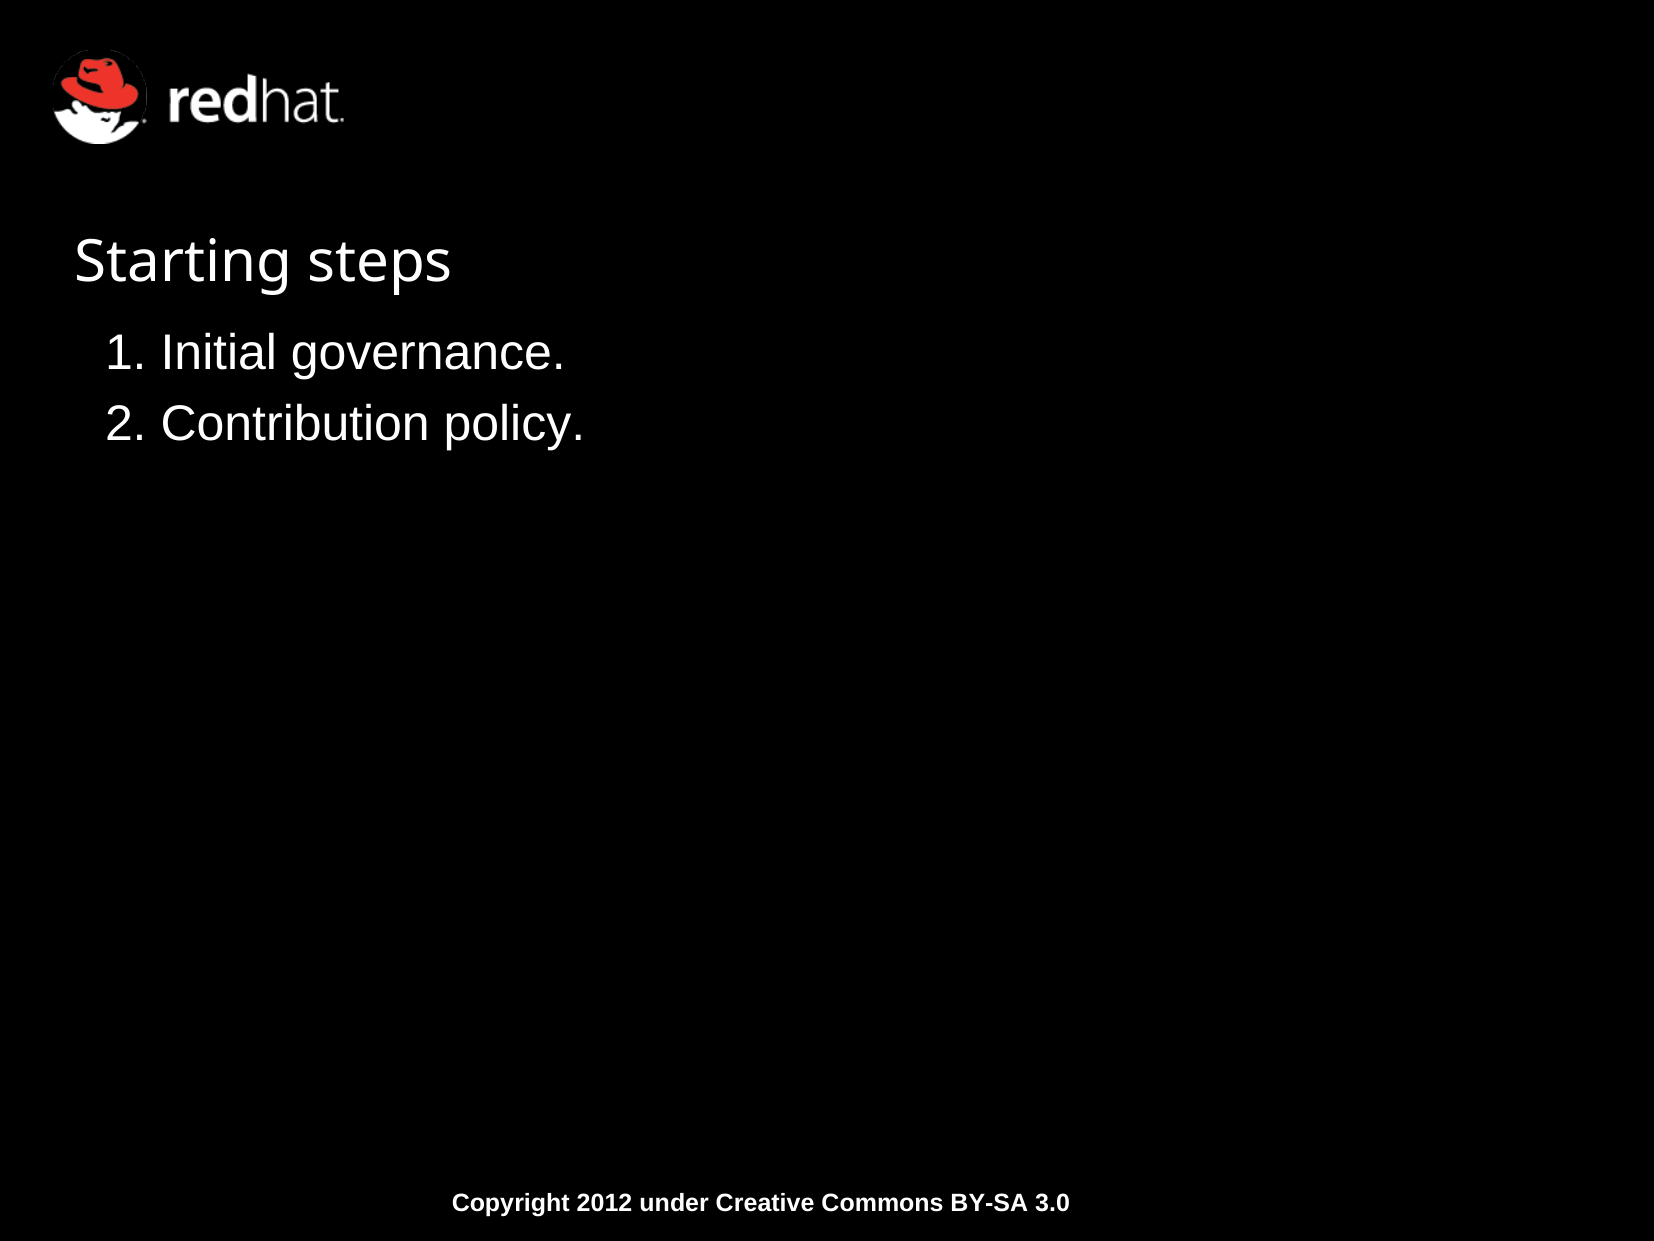

# Starting steps
 1. Initial governance.
 2. Contribution policy.